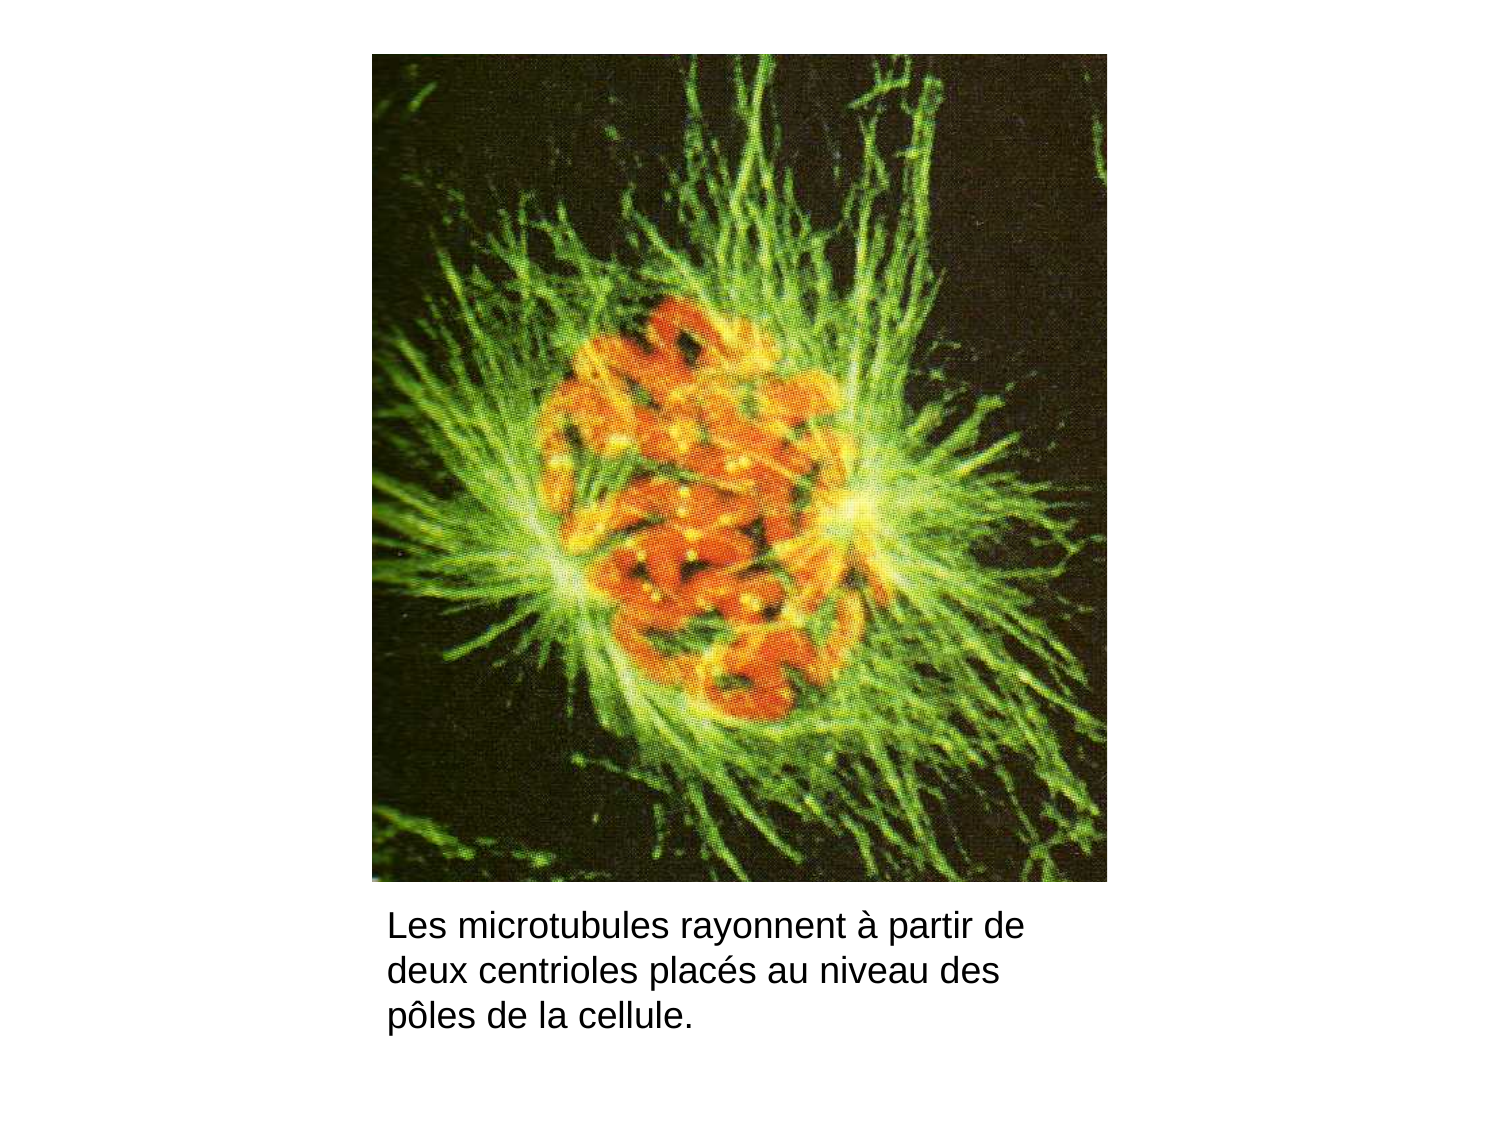

Les microtubules rayonnent à partir de deux centrioles placés au niveau des pôles de la cellule.